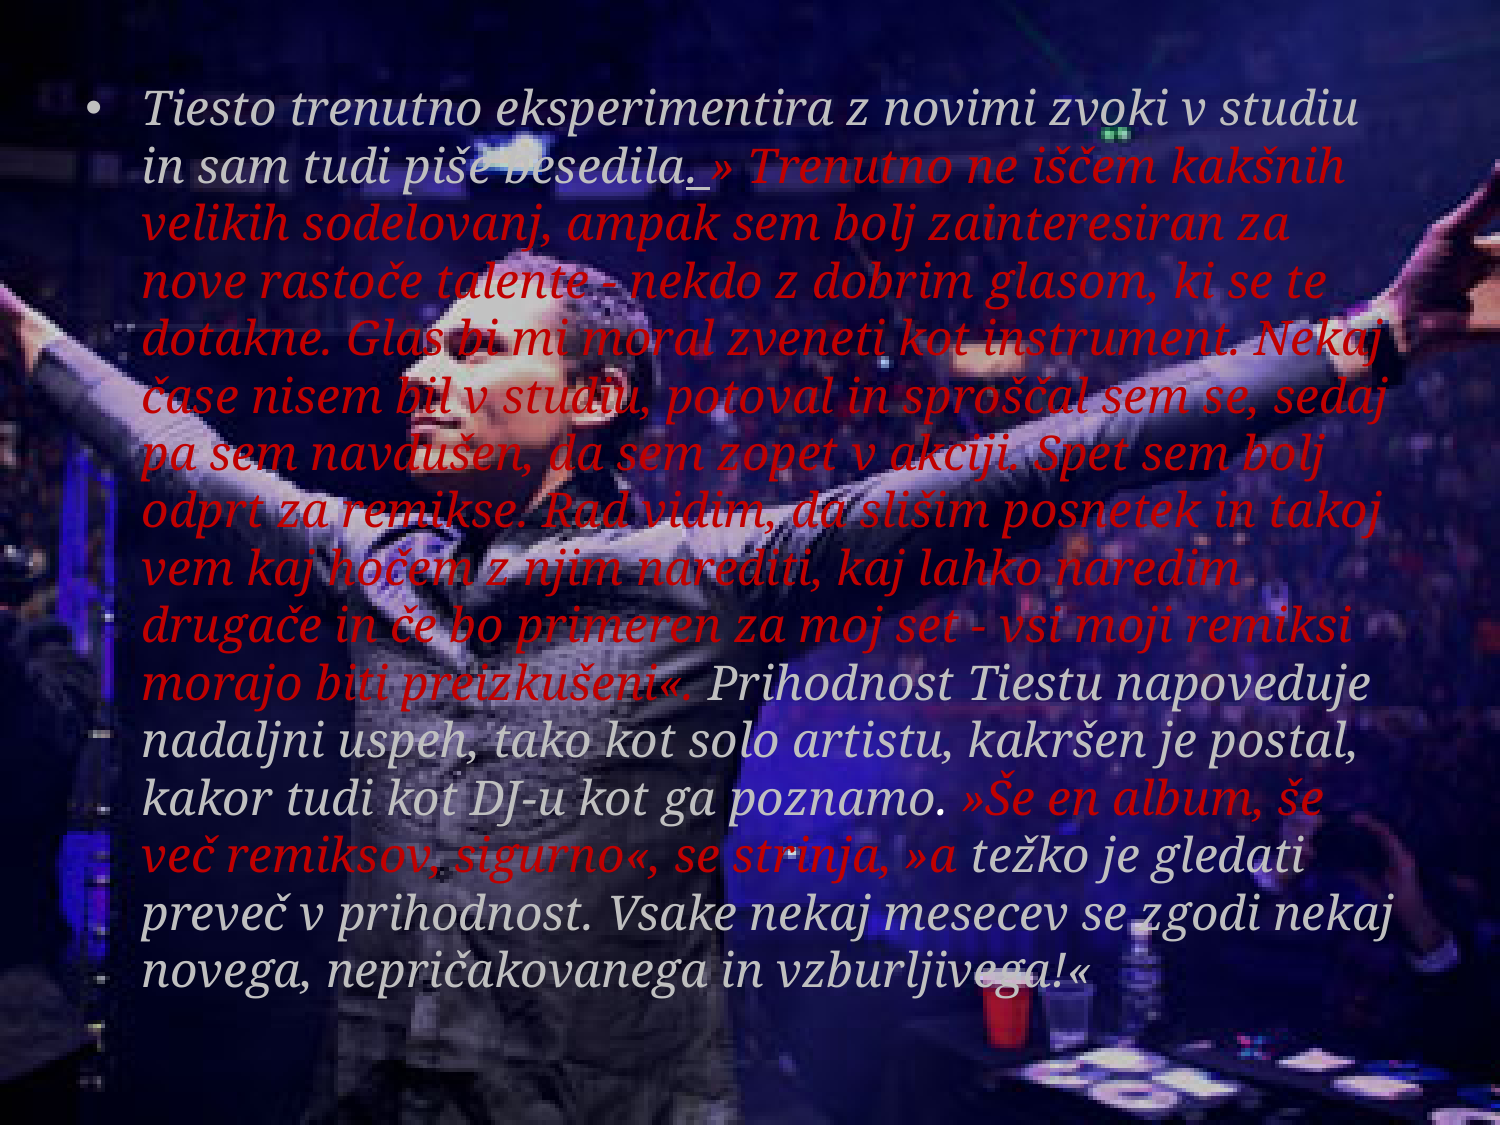

#
Tiesto trenutno eksperimentira z novimi zvoki v studiu in sam tudi piše besedila. » Trenutno ne iščem kakšnih velikih sodelovanj, ampak sem bolj zainteresiran za nove rastoče talente - nekdo z dobrim glasom, ki se te dotakne. Glas bi mi moral zveneti kot instrument. Nekaj čase nisem bil v studiu, potoval in sproščal sem se, sedaj pa sem navdušen, da sem zopet v akciji. Spet sem bolj odprt za remikse. Rad vidim, da slišim posnetek in takoj vem kaj hočem z njim narediti, kaj lahko naredim drugače in če bo primeren za moj set - vsi moji remiksi morajo biti preizkušeni«. Prihodnost Tiestu napoveduje nadaljni uspeh, tako kot solo artistu, kakršen je postal, kakor tudi kot DJ-u kot ga poznamo. »Še en album, še več remiksov, sigurno«, se strinja, »a težko je gledati preveč v prihodnost. Vsake nekaj mesecev se zgodi nekaj novega, nepričakovanega in vzburljivega!«